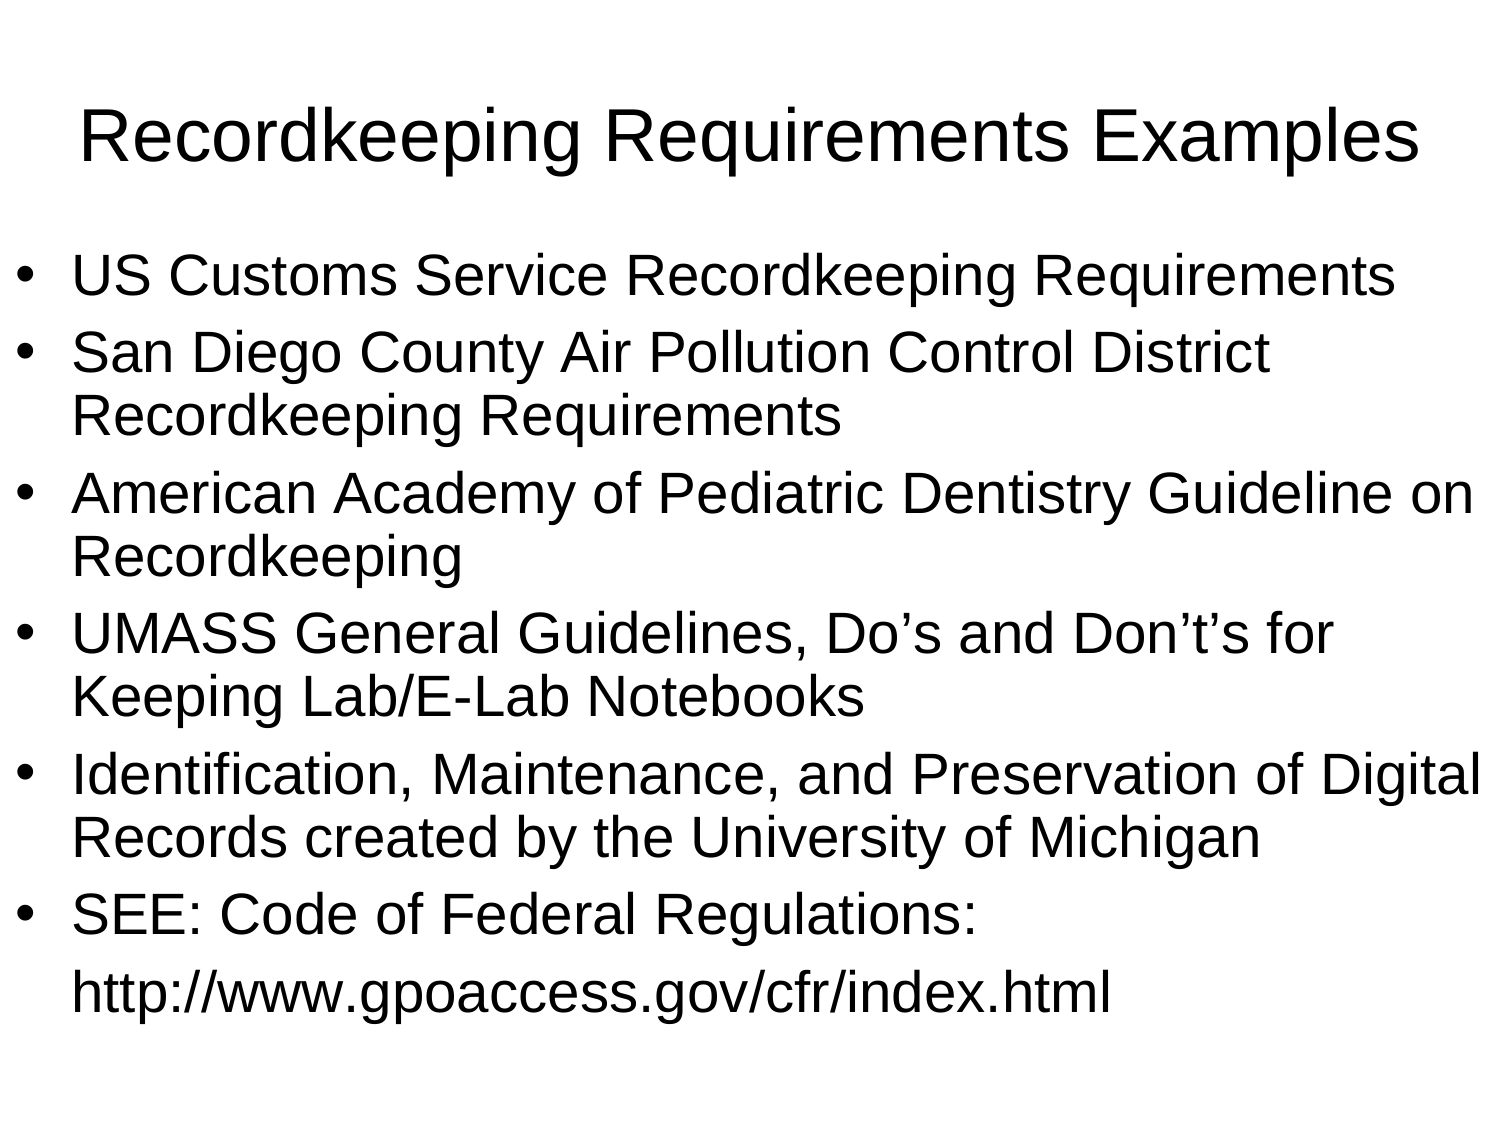

# Recordkeeping Requirements Examples
US Customs Service Recordkeeping Requirements
San Diego County Air Pollution Control District Recordkeeping Requirements
American Academy of Pediatric Dentistry Guideline on Recordkeeping
UMASS General Guidelines, Do’s and Don’t’s for Keeping Lab/E-Lab Notebooks
Identification, Maintenance, and Preservation of Digital Records created by the University of Michigan
SEE: Code of Federal Regulations:
	http://www.gpoaccess.gov/cfr/index.html